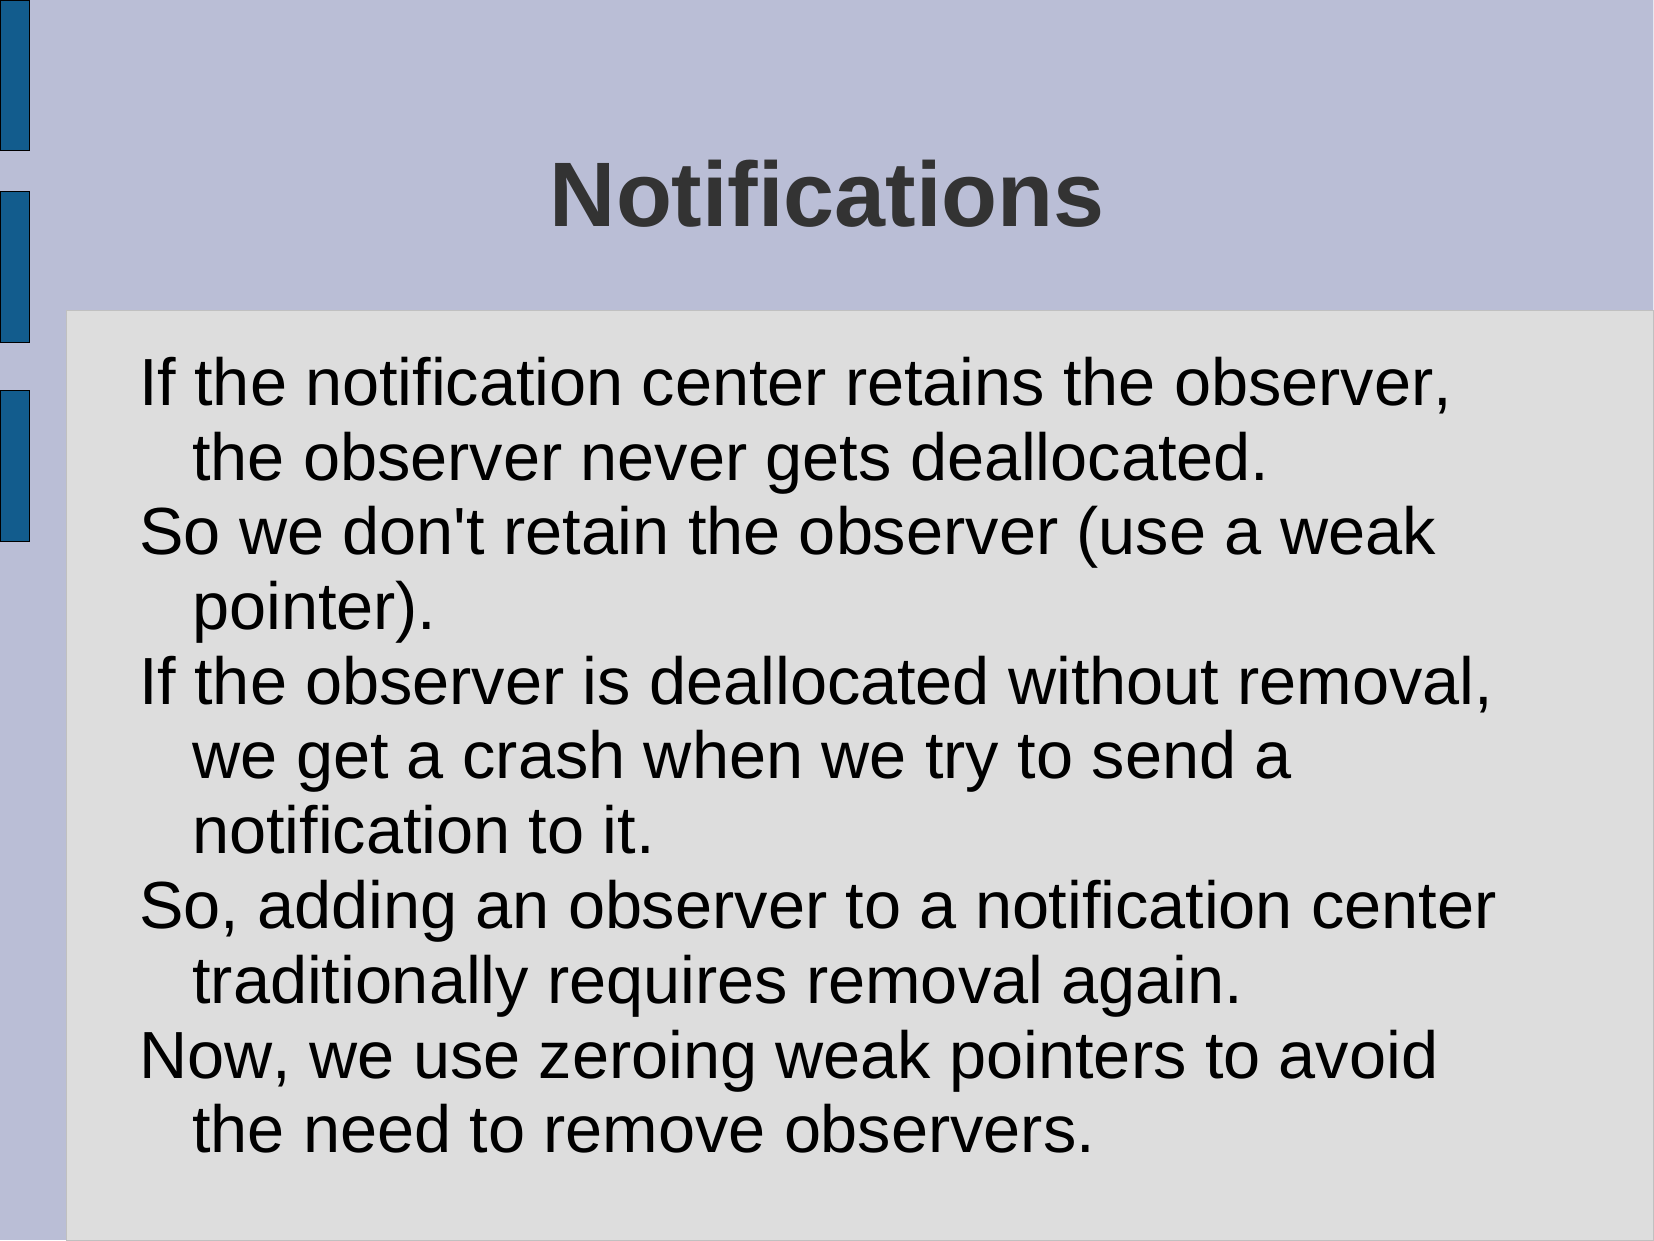

# Notifications
If the notification center retains the observer, the observer never gets deallocated.
So we don't retain the observer (use a weak pointer).
If the observer is deallocated without removal, we get a crash when we try to send a notification to it.
So, adding an observer to a notification center traditionally requires removal again.
Now, we use zeroing weak pointers to avoid the need to remove observers.